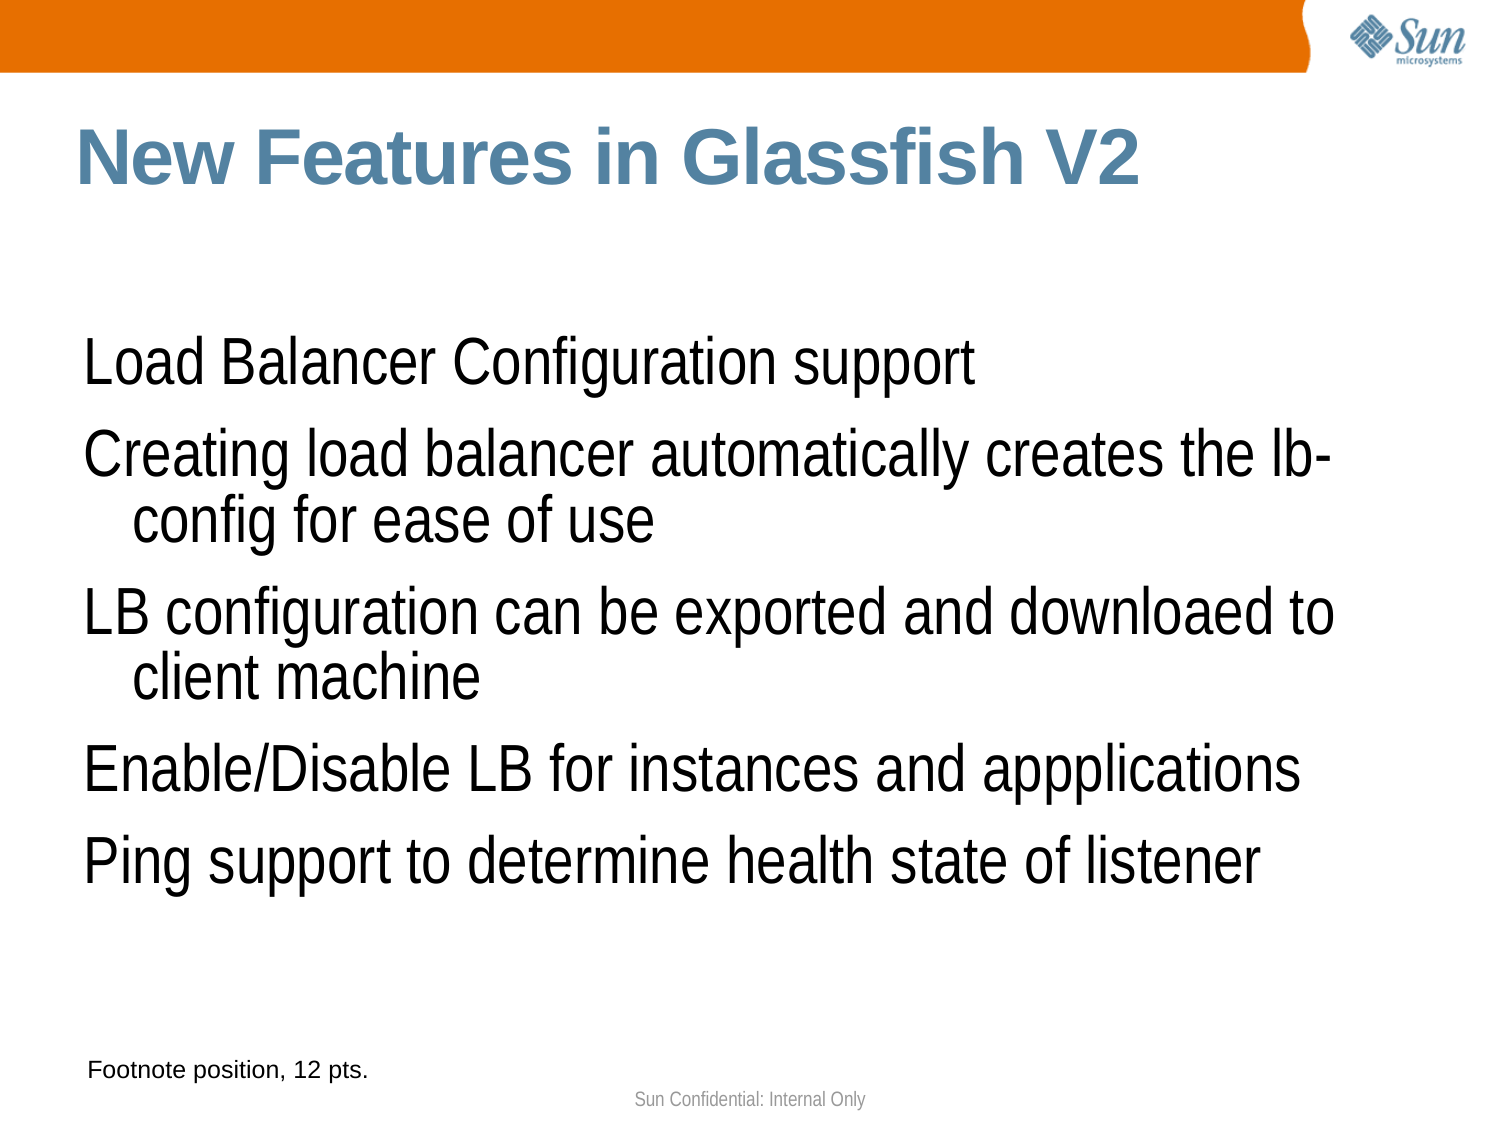

# New Features in Glassfish V2
Load Balancer Configuration support
Creating load balancer automatically creates the lb-config for ease of use
LB configuration can be exported and downloaed to client machine
Enable/Disable LB for instances and appplications
Ping support to determine health state of listener
Footnote position, 12 pts.